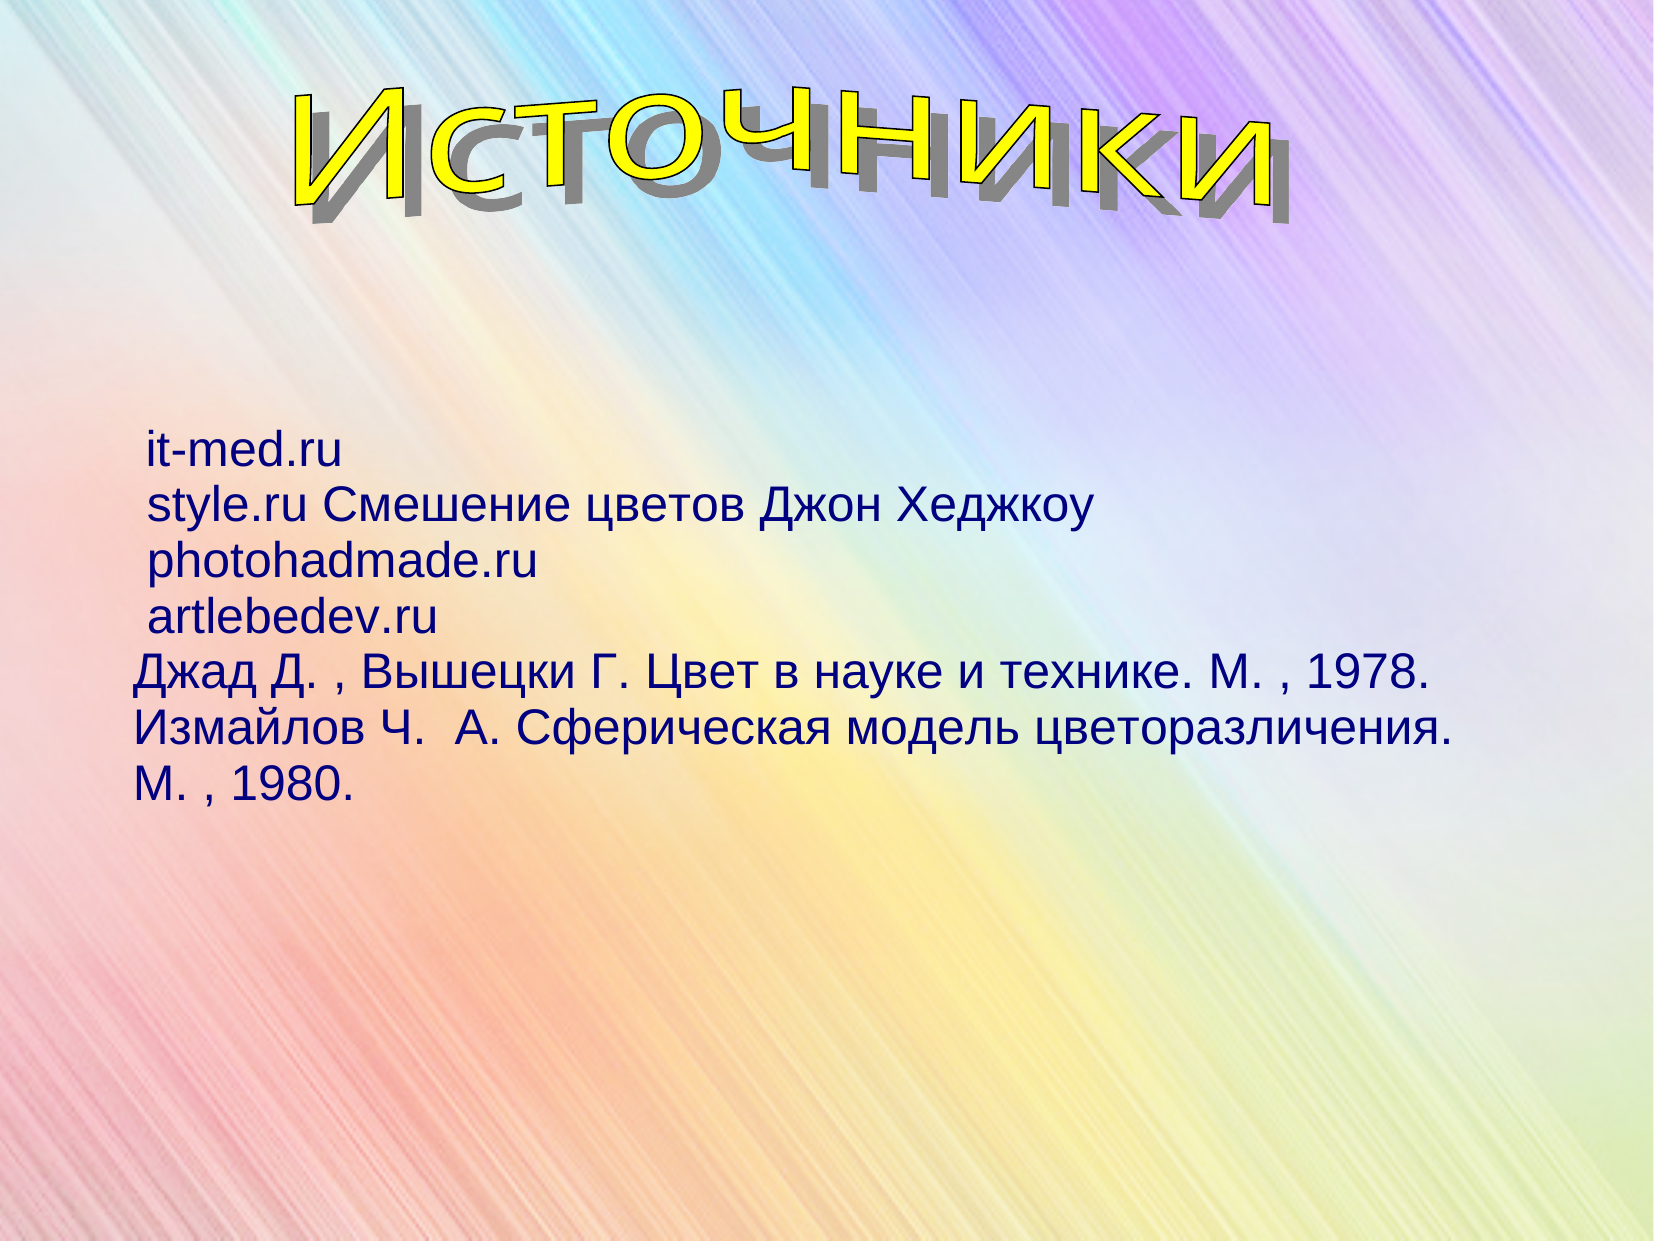

Источники
 it-med.ru
 style.ru Смешение цветов Джон Хеджкоу
 photohadmade.ru
 artlebedev.ru
Джад Д. , Вышецки Г. Цвет в науке и технике. М. , 1978.
Измайлов Ч.  А. Сферическая модель цветоразличения. М. , 1980.